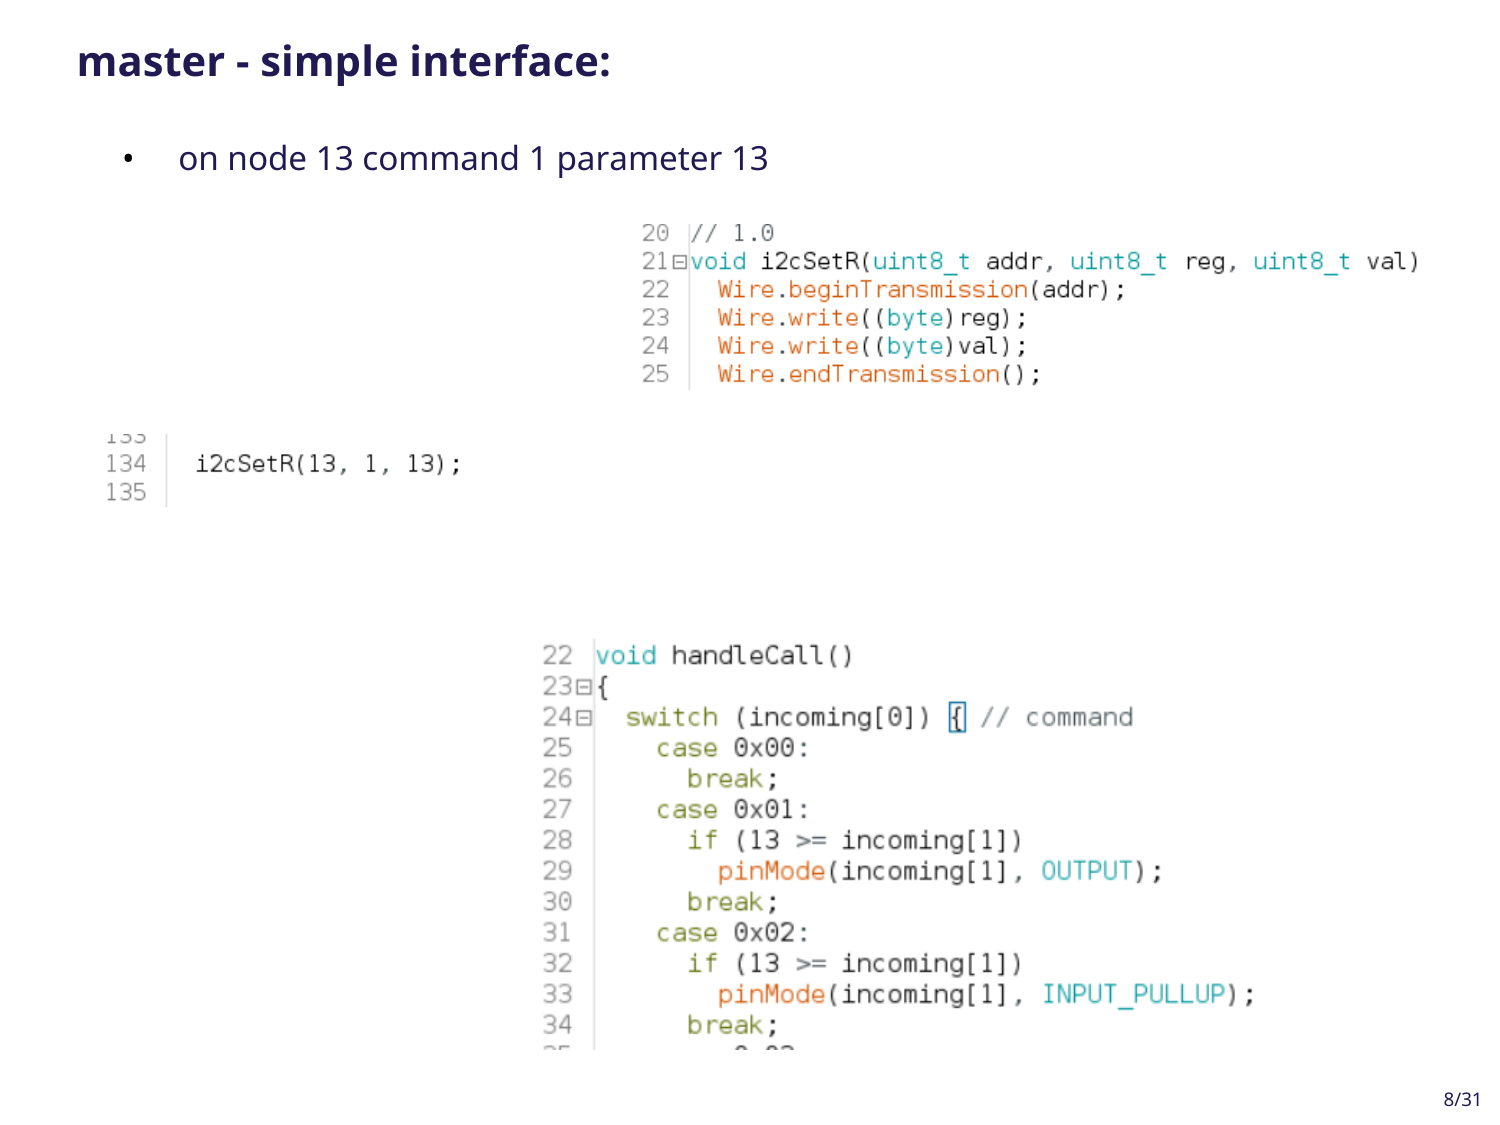

# master - simple interface:
on node 13 command 1 parameter 13